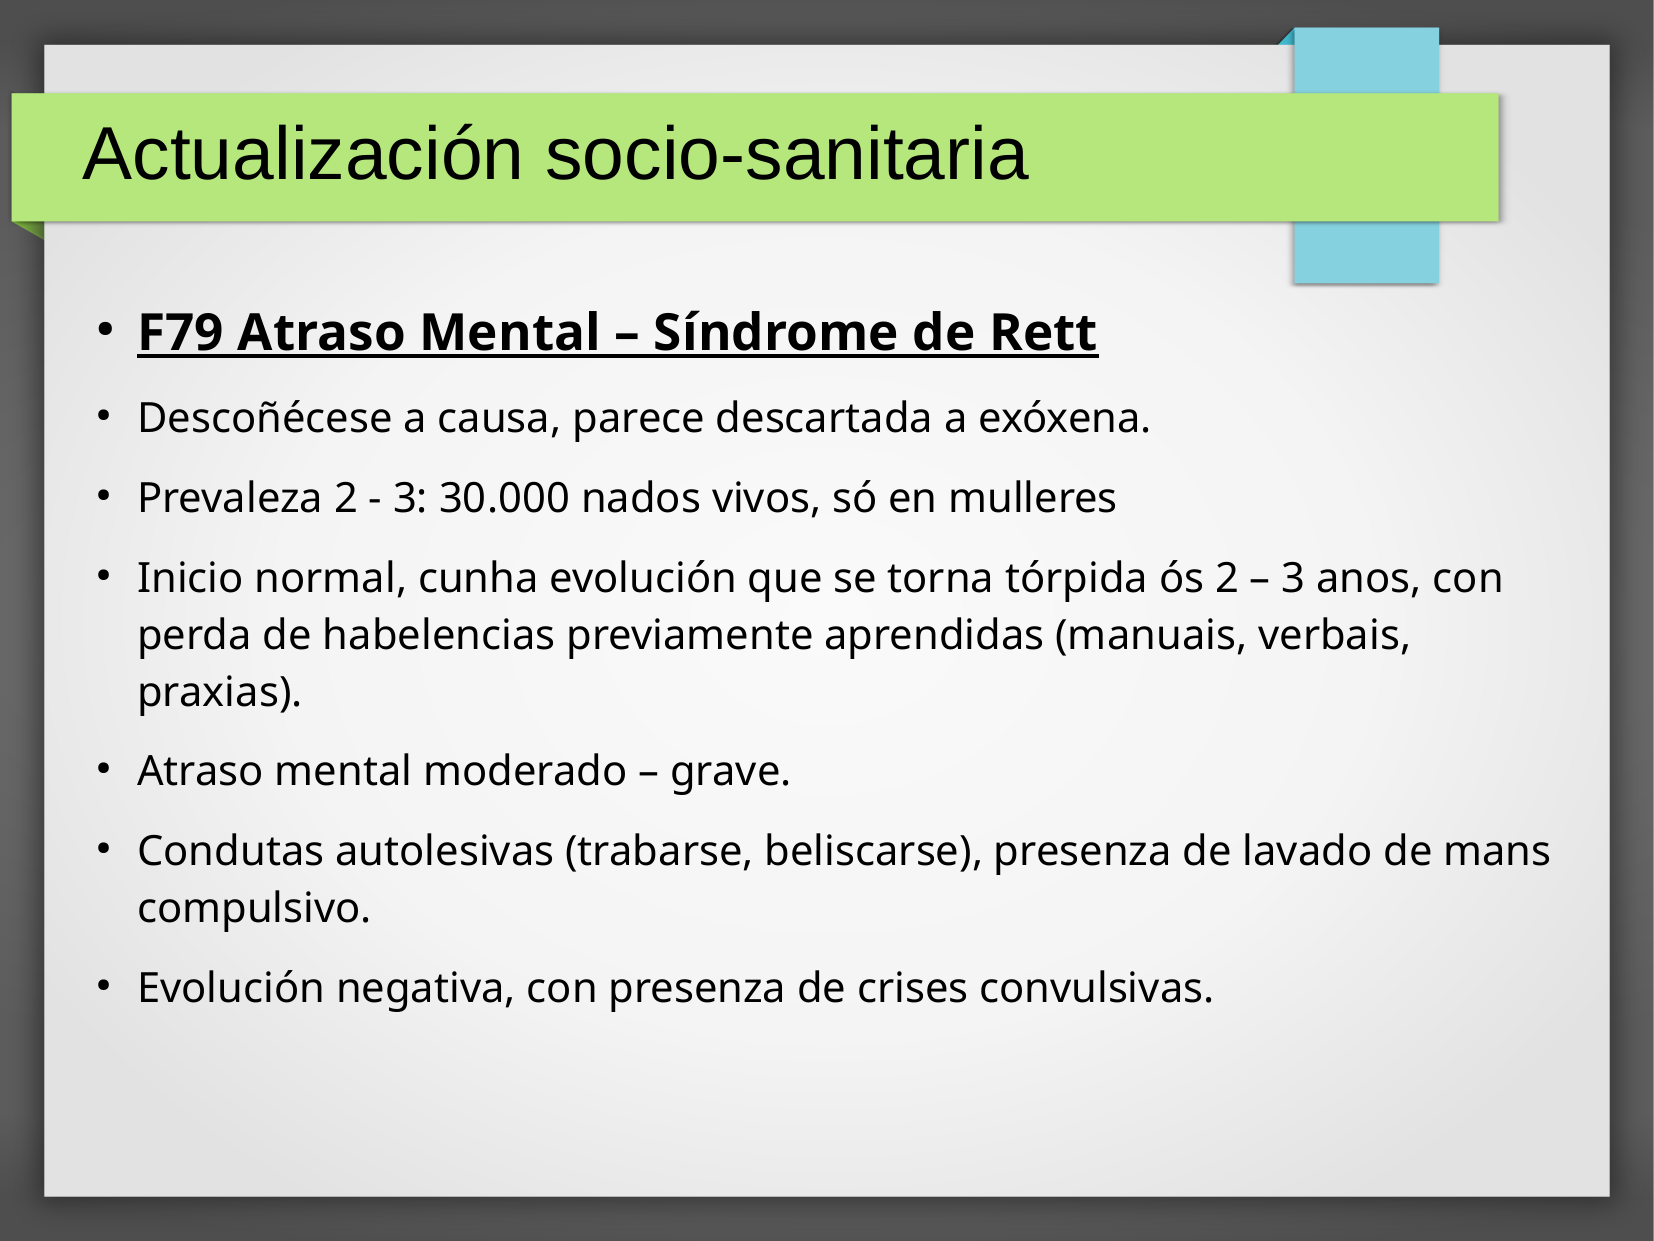

# Actualización socio-sanitaria
F79 Atraso Mental – Síndrome de Rett
Descoñécese a causa, parece descartada a exóxena.
Prevaleza 2 - 3: 30.000 nados vivos, só en mulleres
Inicio normal, cunha evolución que se torna tórpida ós 2 – 3 anos, con perda de habelencias previamente aprendidas (manuais, verbais, praxias).
Atraso mental moderado – grave.
Condutas autolesivas (trabarse, beliscarse), presenza de lavado de mans compulsivo.
Evolución negativa, con presenza de crises convulsivas.